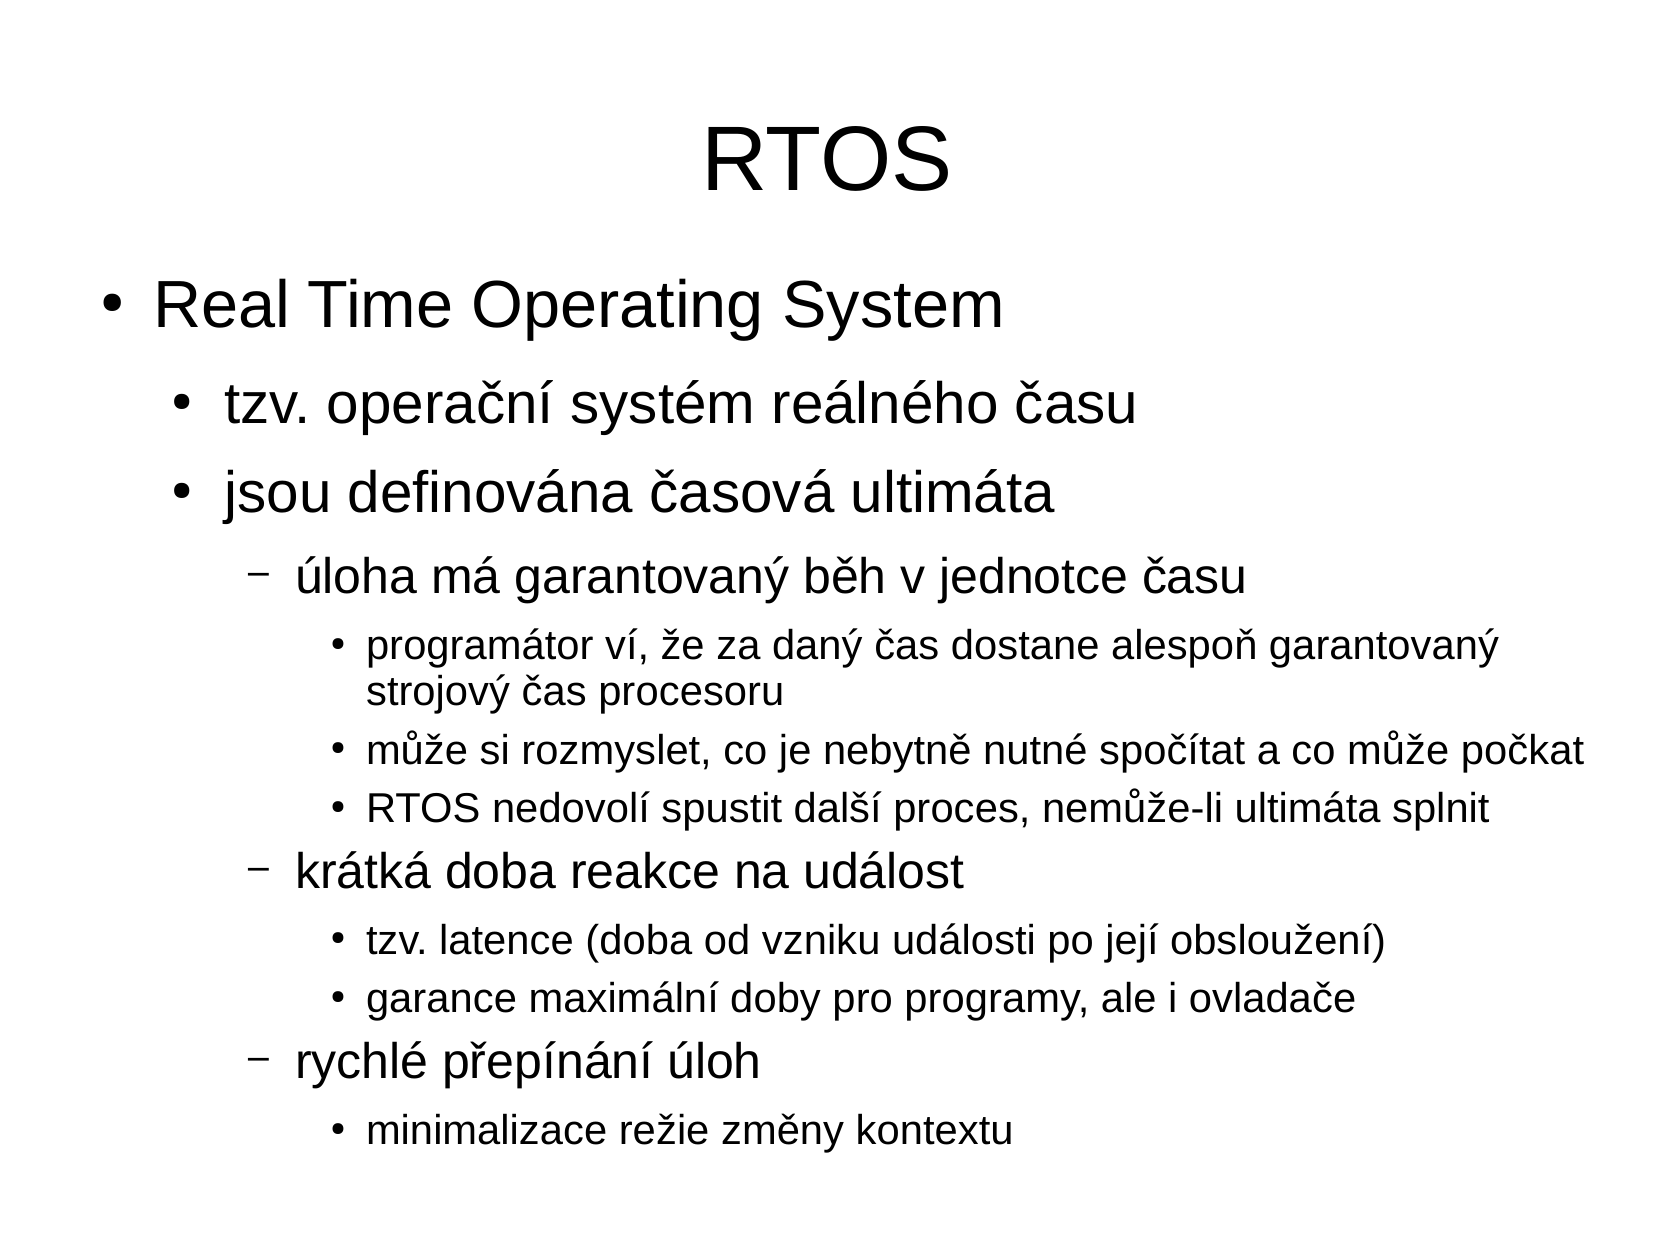

# RTOS
Real Time Operating System
tzv. operační systém reálného času
jsou definována časová ultimáta
úloha má garantovaný běh v jednotce času
programátor ví, že za daný čas dostane alespoň garantovaný strojový čas procesoru
může si rozmyslet, co je nebytně nutné spočítat a co může počkat
RTOS nedovolí spustit další proces, nemůže-li ultimáta splnit
krátká doba reakce na událost
tzv. latence (doba od vzniku události po její obsloužení)
garance maximální doby pro programy, ale i ovladače
rychlé přepínání úloh
minimalizace režie změny kontextu